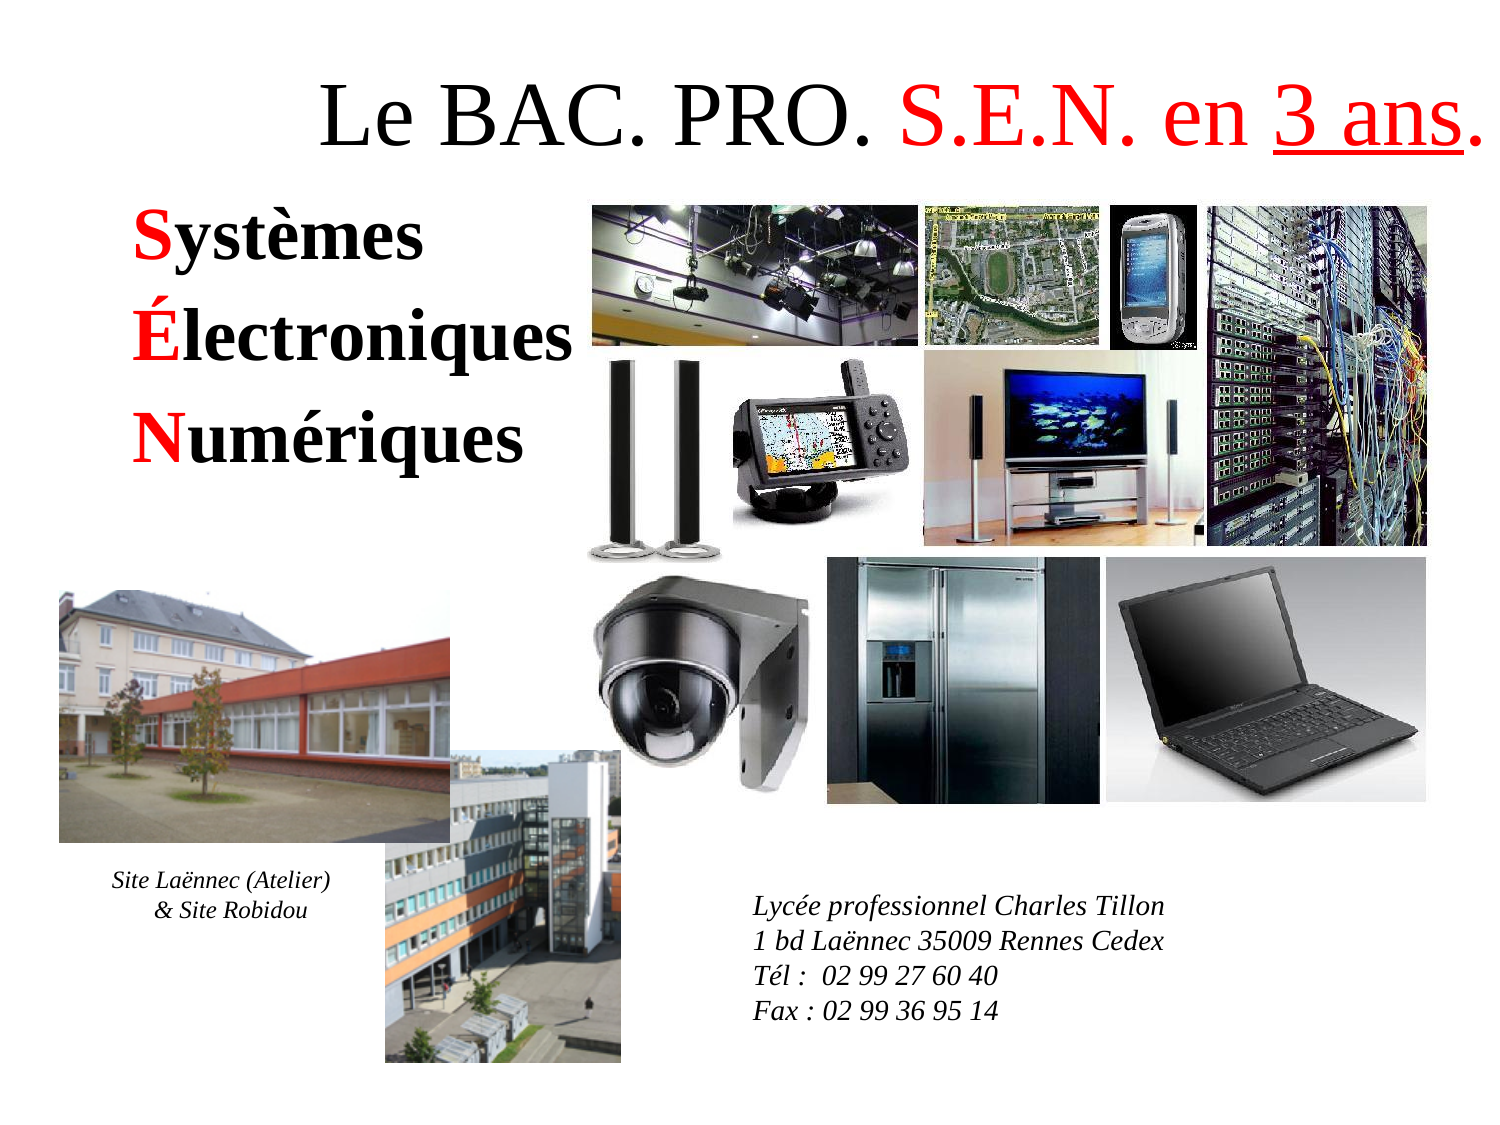

# Le BAC. PRO. S.E.N. en 3 ans.
Systèmes
Électroniques
Numériques
Site Laënnec (Atelier)
 & Site Robidou
Lycée professionnel Charles Tillon
1 bd Laënnec 35009 Rennes Cedex
Tél : 02 99 27 60 40
Fax : 02 99 36 95 14